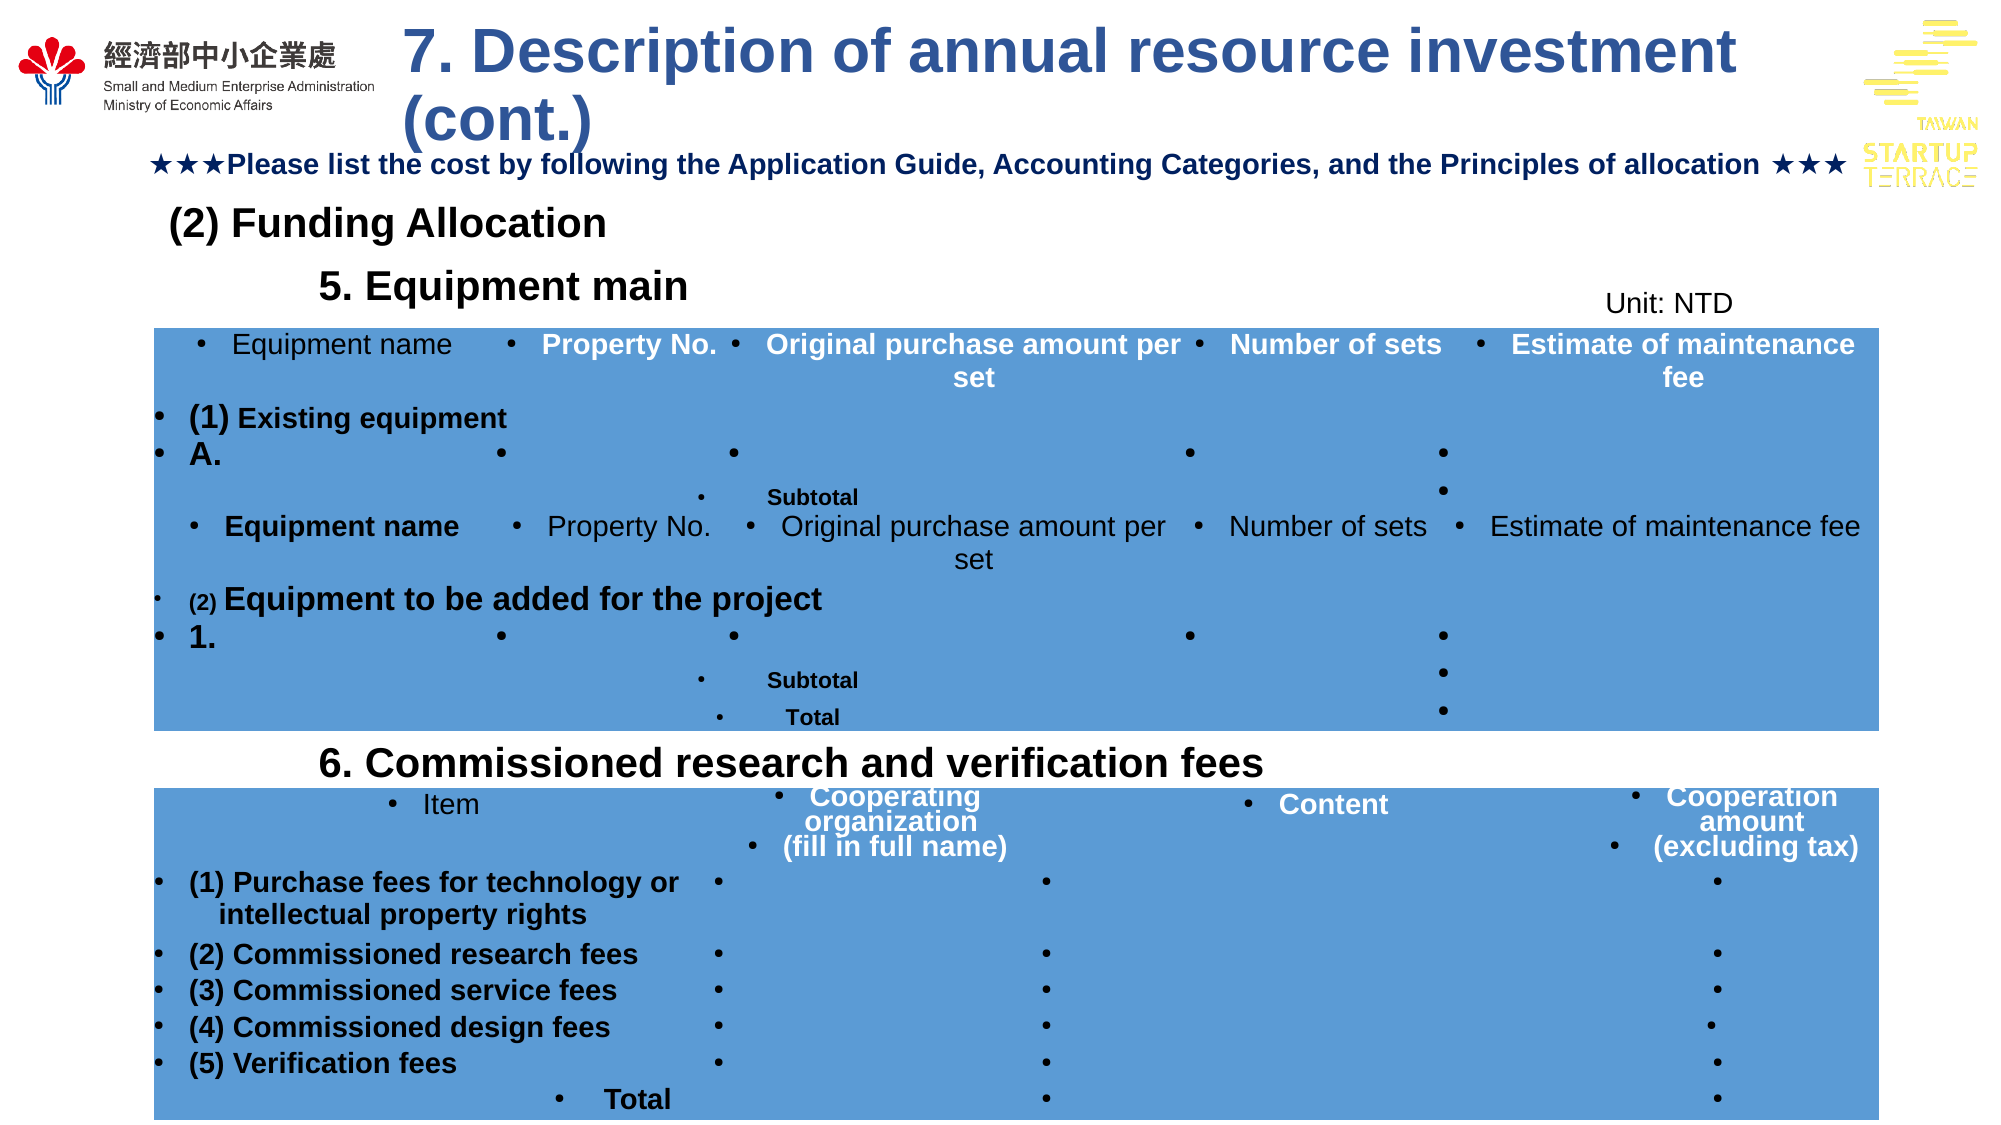

# 7. Description of annual resource investment (cont.)
★★★Please list the cost by following the Application Guide, Accounting Categories, and the Principles of allocation ★★★
(2) Funding Allocation
5. Equipment main
tenance fees
6. Commissioned research and verification fees
Unit: NTD
| Equipment name | Property No. | Original purchase amount per set | Number of sets | | Estimate of maintenance fee |
| --- | --- | --- | --- | --- | --- |
| (1) Existing equipment | | | | | |
| A. | | | | | |
| Subtotal | | | | | |
| Equipment name | Property No. | Original purchase amount per set | Number of sets | Estimate of maintenance fee | |
| (2) Equipment to be added for the project | | | | | |
| 1. | | | | | |
| Subtotal | | | | | |
| Total | | | | | |
| Item | Cooperating organization (fill in full name) | Content | Cooperation amount (excluding tax) |
| --- | --- | --- | --- |
| (1) Purchase fees for technology or intellectual property rights | | | |
| (2) Commissioned research fees | | | |
| (3) Commissioned service fees | | | |
| (4) Commissioned design fees | | | |
| (5) Verification fees | | | |
| Total | | | |